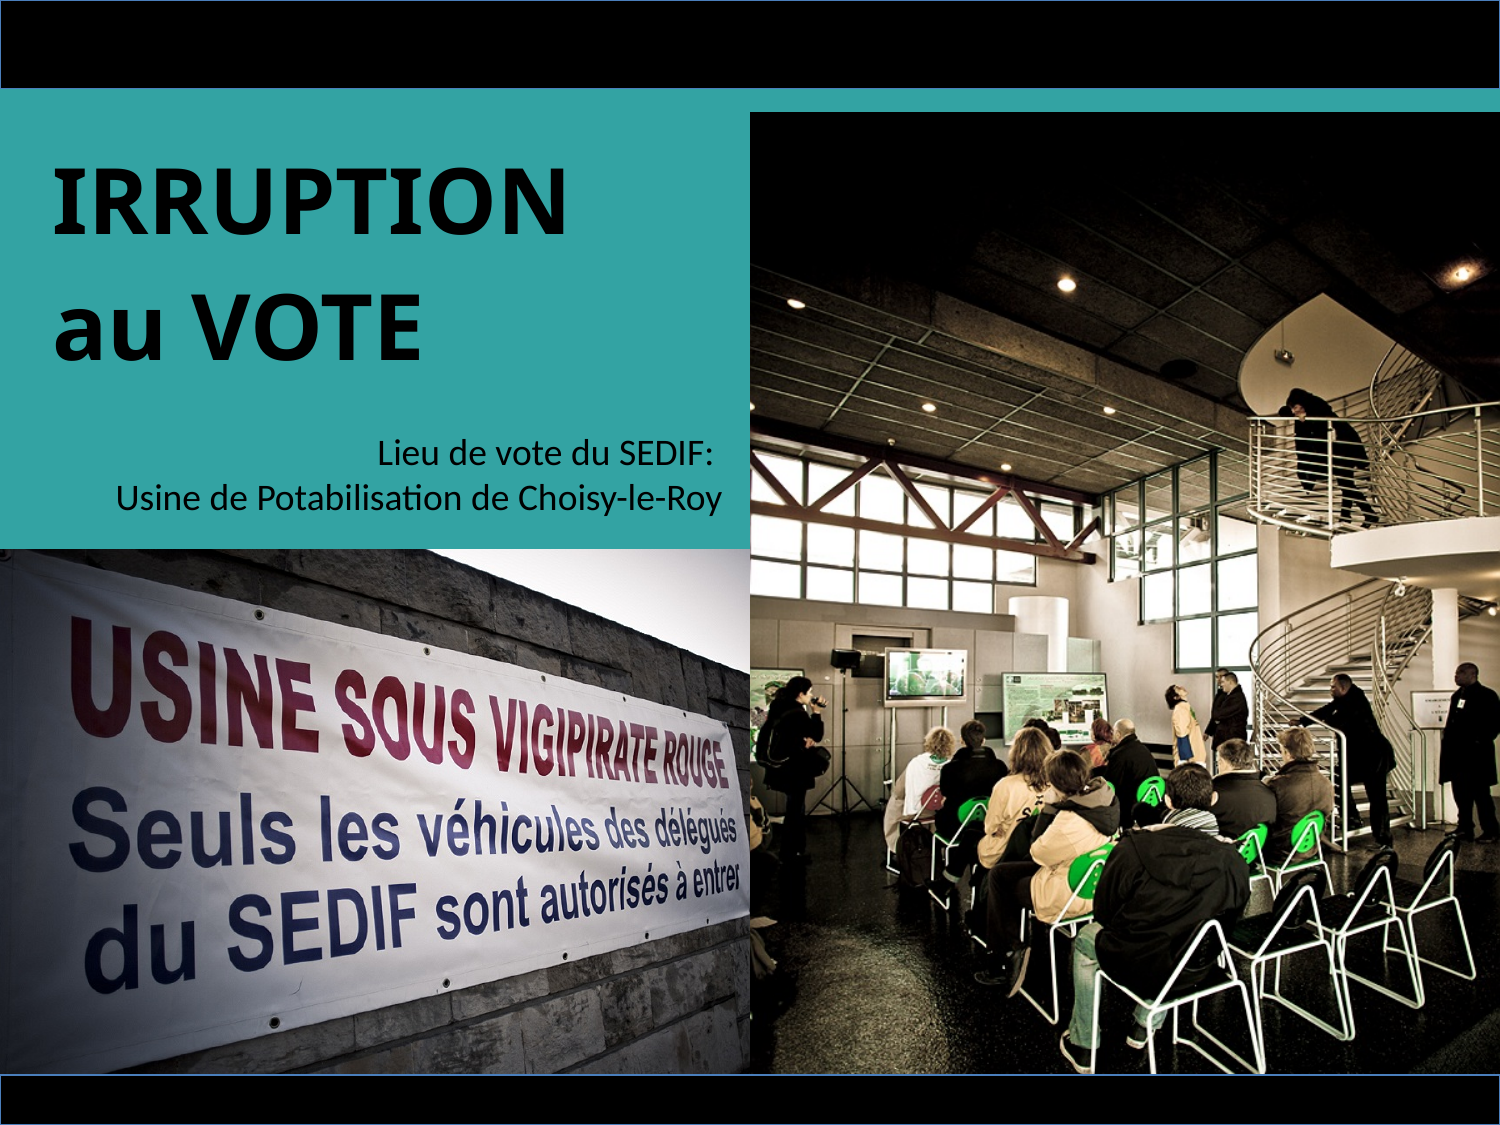

IRRUPTION
au VOTE
Lieu de vote du SEDIF:
Usine de Potabilisation de Choisy-le-Roy
# 24 juin 2009,
vote du SEDIF